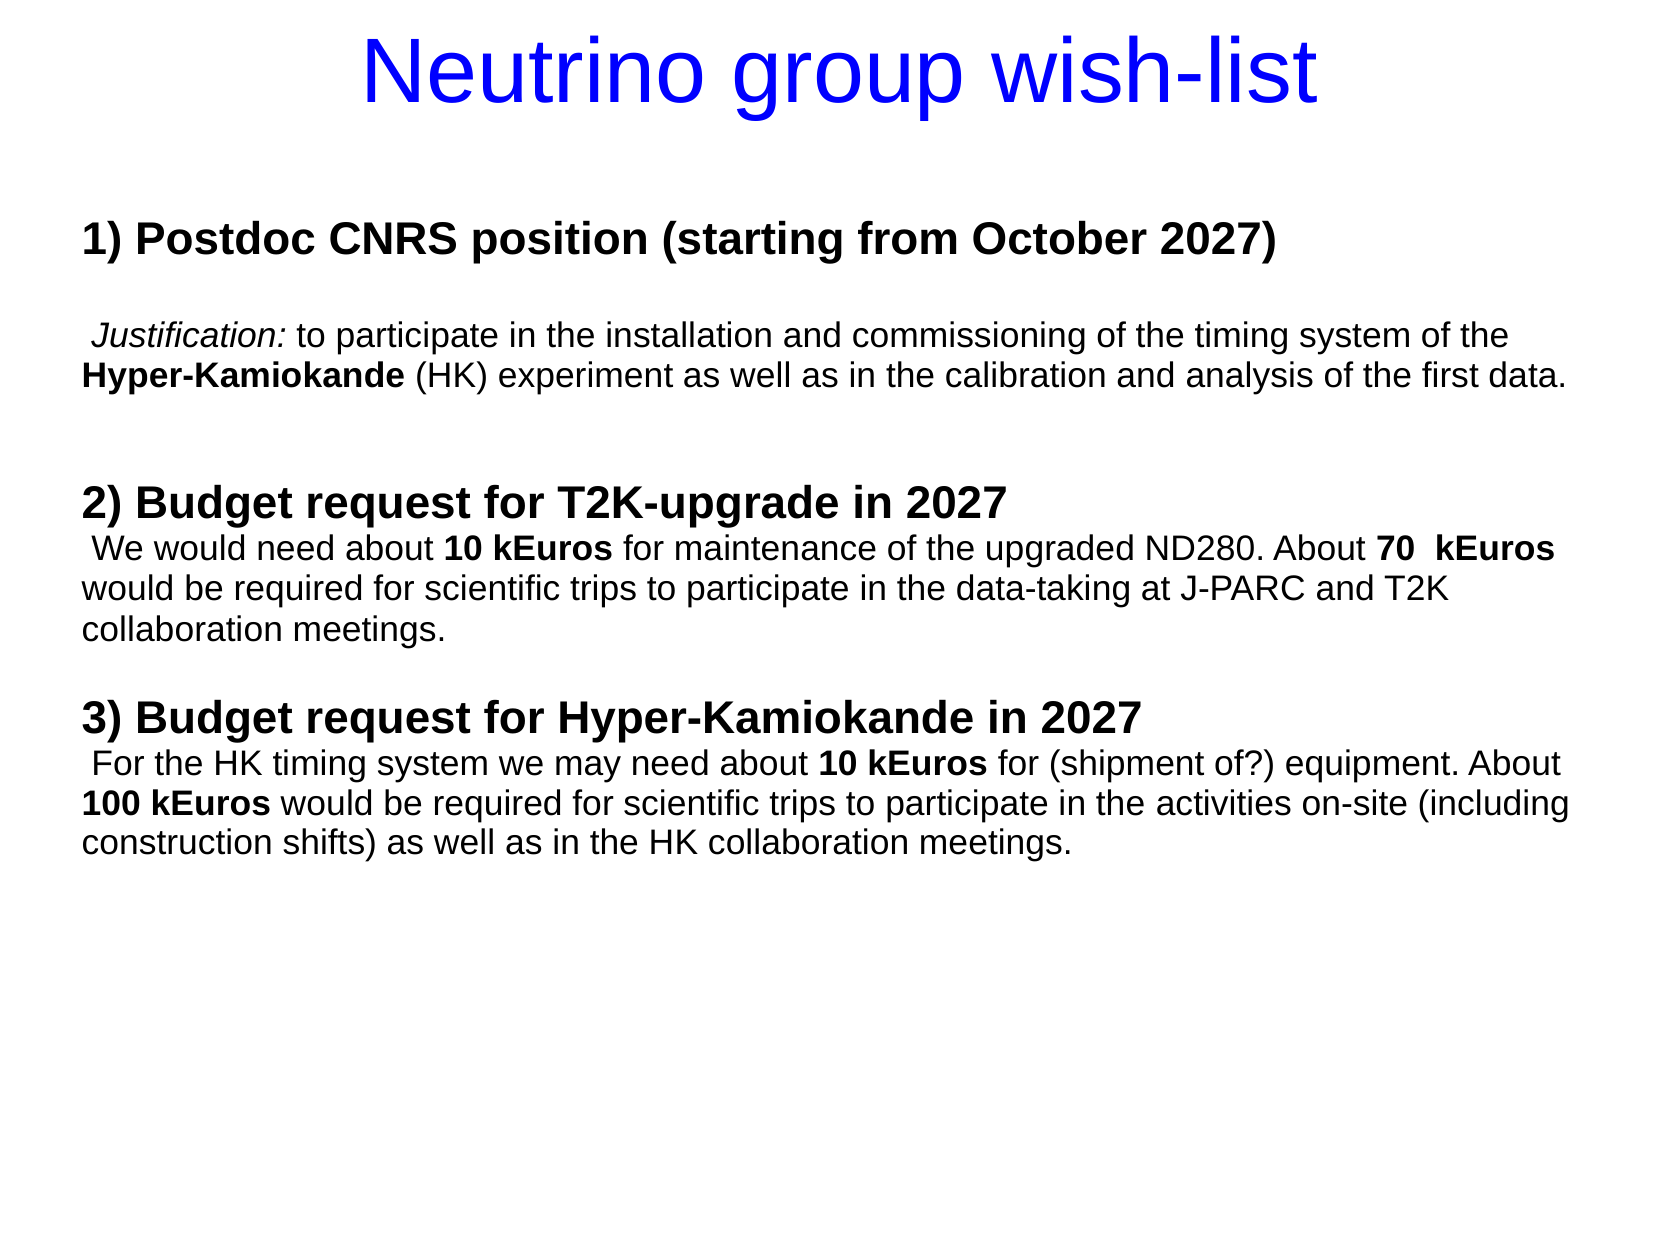

# Neutrino group wish-list
1) Postdoc CNRS position (starting from October 2027)
 Justification: to participate in the installation and commissioning of the timing system of the Hyper-Kamiokande (HK) experiment as well as in the calibration and analysis of the first data.
2) Budget request for T2K-upgrade in 2027
 We would need about 10 kEuros for maintenance of the upgraded ND280. About 70 kEuros would be required for scientific trips to participate in the data-taking at J-PARC and T2K collaboration meetings.
3) Budget request for Hyper-Kamiokande in 2027
 For the HK timing system we may need about 10 kEuros for (shipment of?) equipment. About 100 kEuros would be required for scientific trips to participate in the activities on-site (including construction shifts) as well as in the HK collaboration meetings.